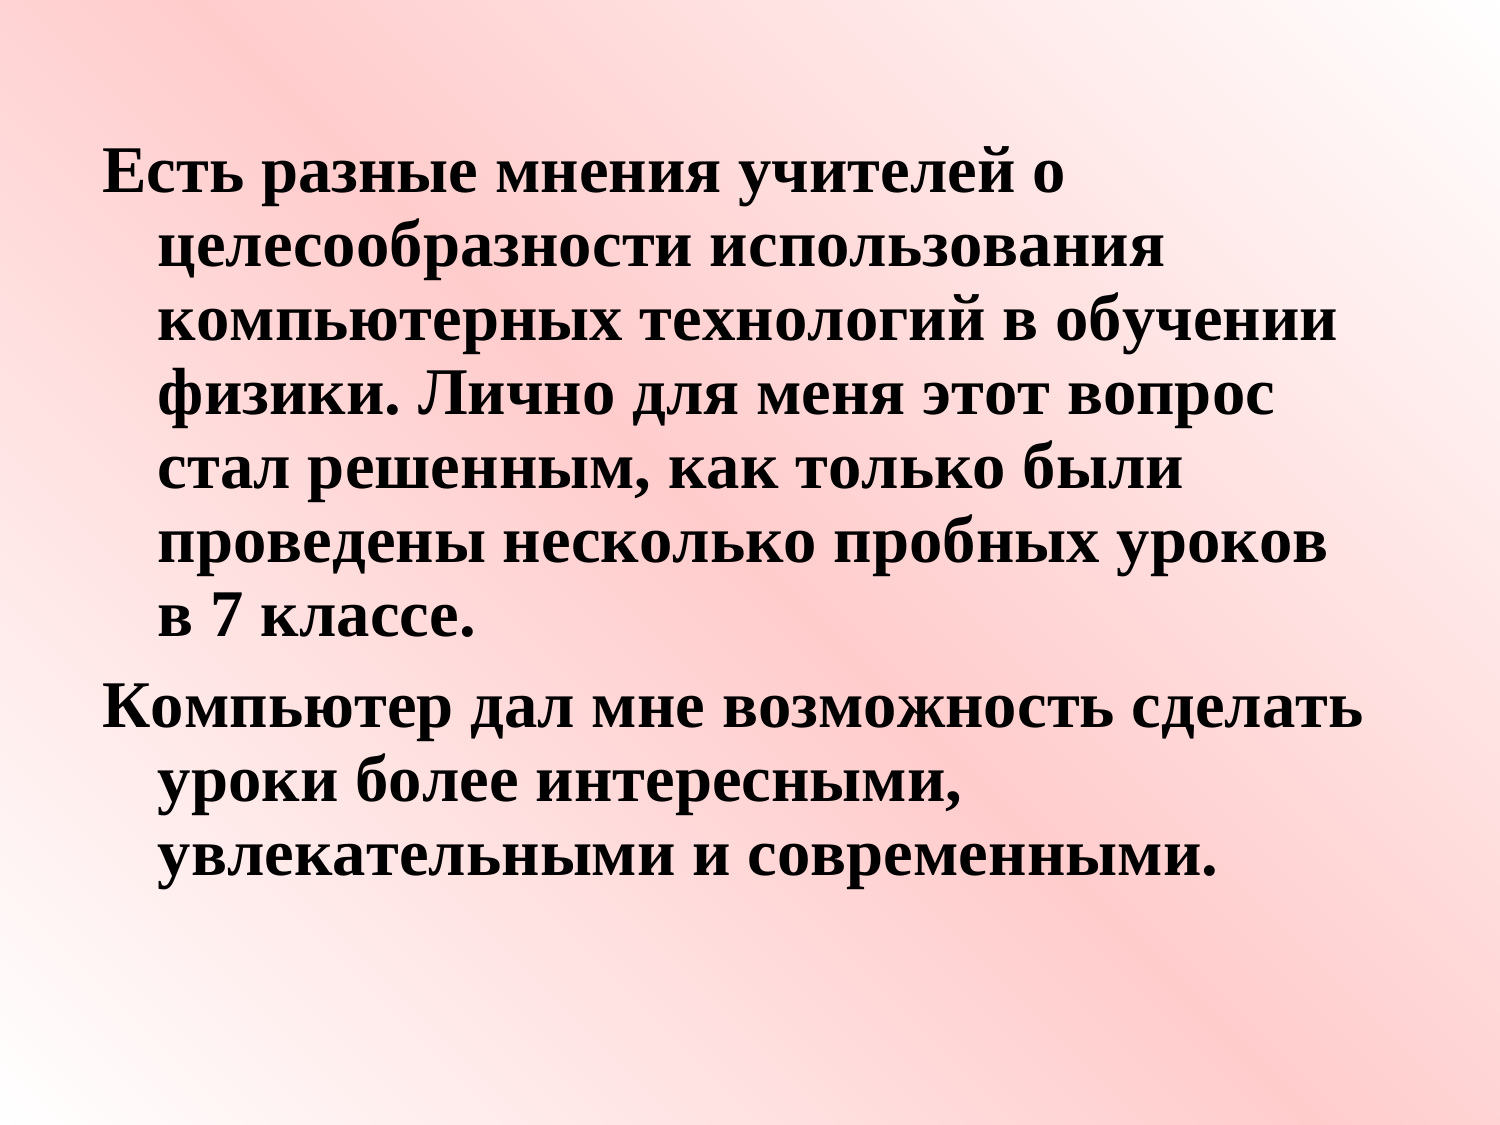

# Есть разные мнения учителей о целесообразности использования компьютерных технологий в обучении физики. Лично для меня этот вопрос стал решенным, как только были проведены несколько пробных уроков в 7 классе.
Компьютер дал мне возможность сделать уроки более интересными, увлекательными и современными.